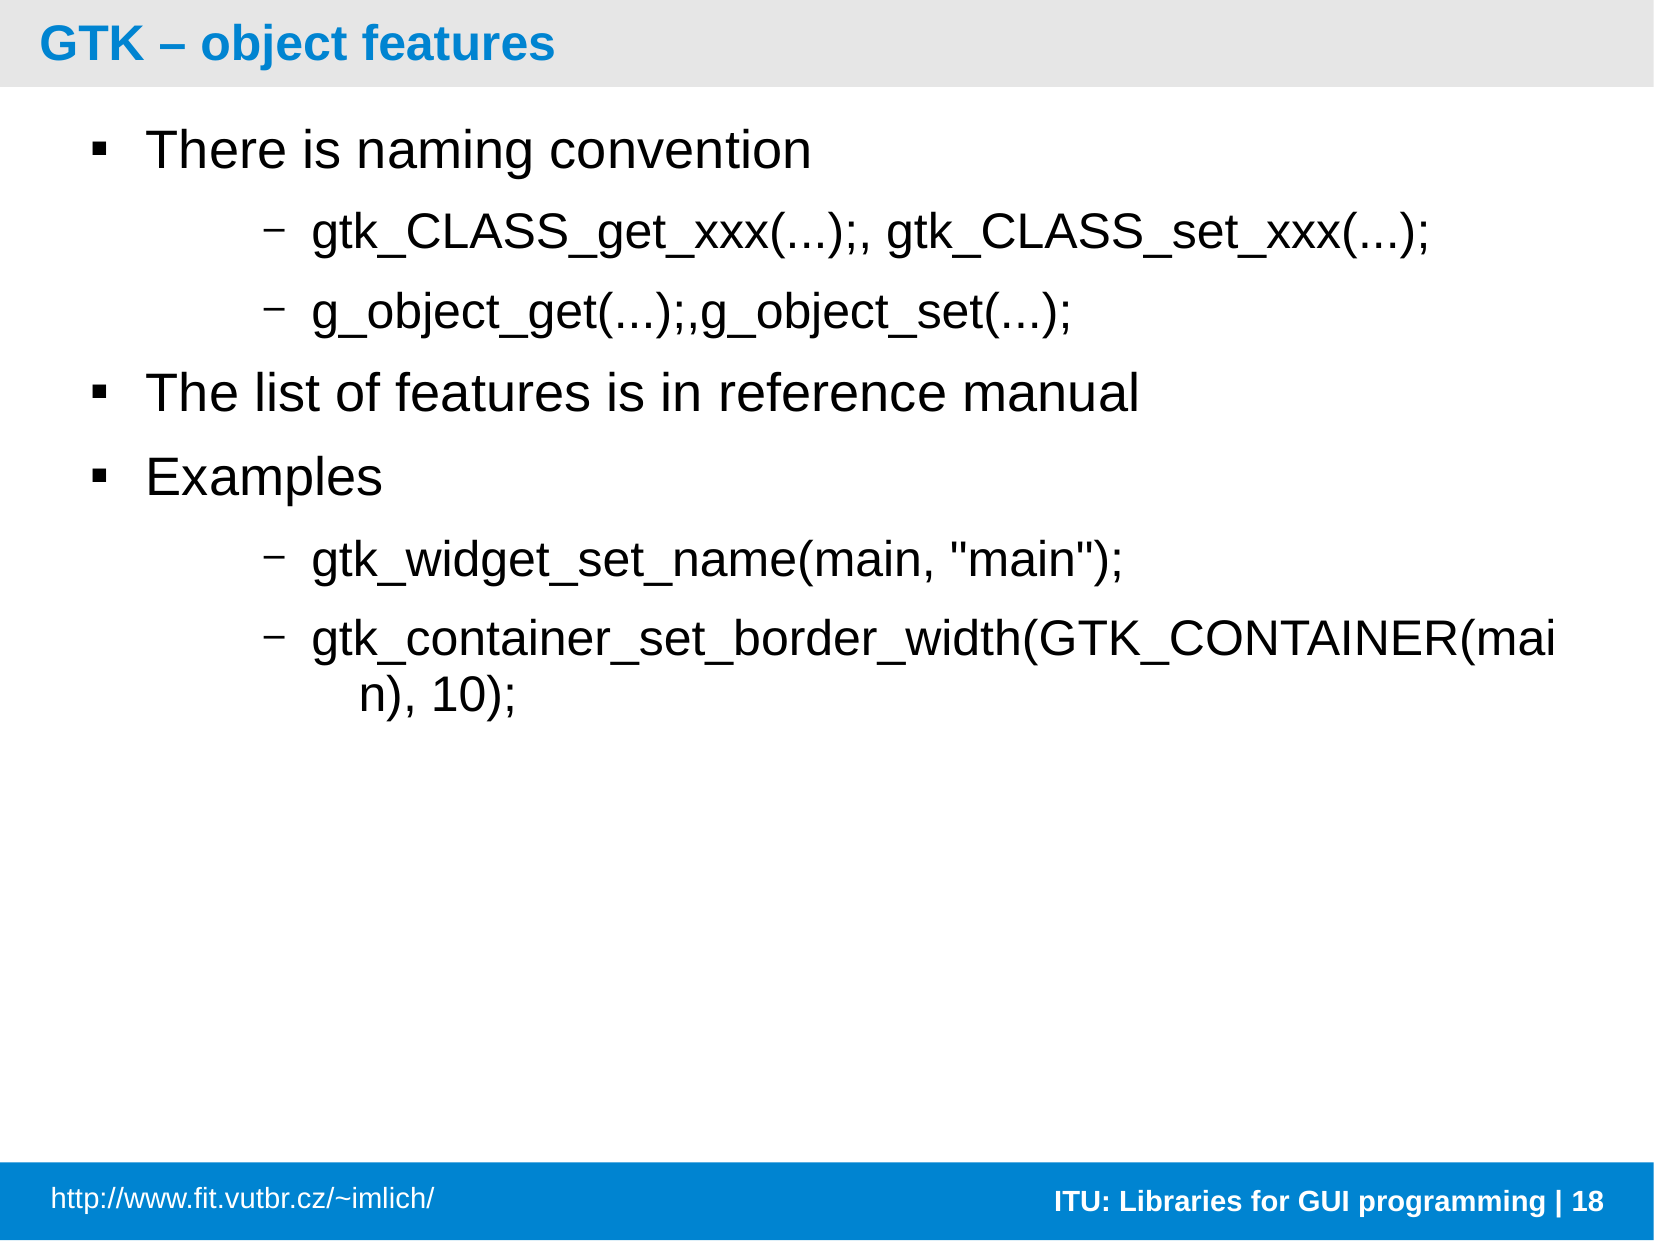

# GTK – object features
There is naming convention
gtk_CLASS_get_xxx(...);, gtk_CLASS_set_xxx(...);
g_object_get(...);,g_object_set(...);
The list of features is in reference manual
Examples
gtk_widget_set_name(main, "main");
gtk_container_set_border_width(GTK_CONTAINER(main), 10);